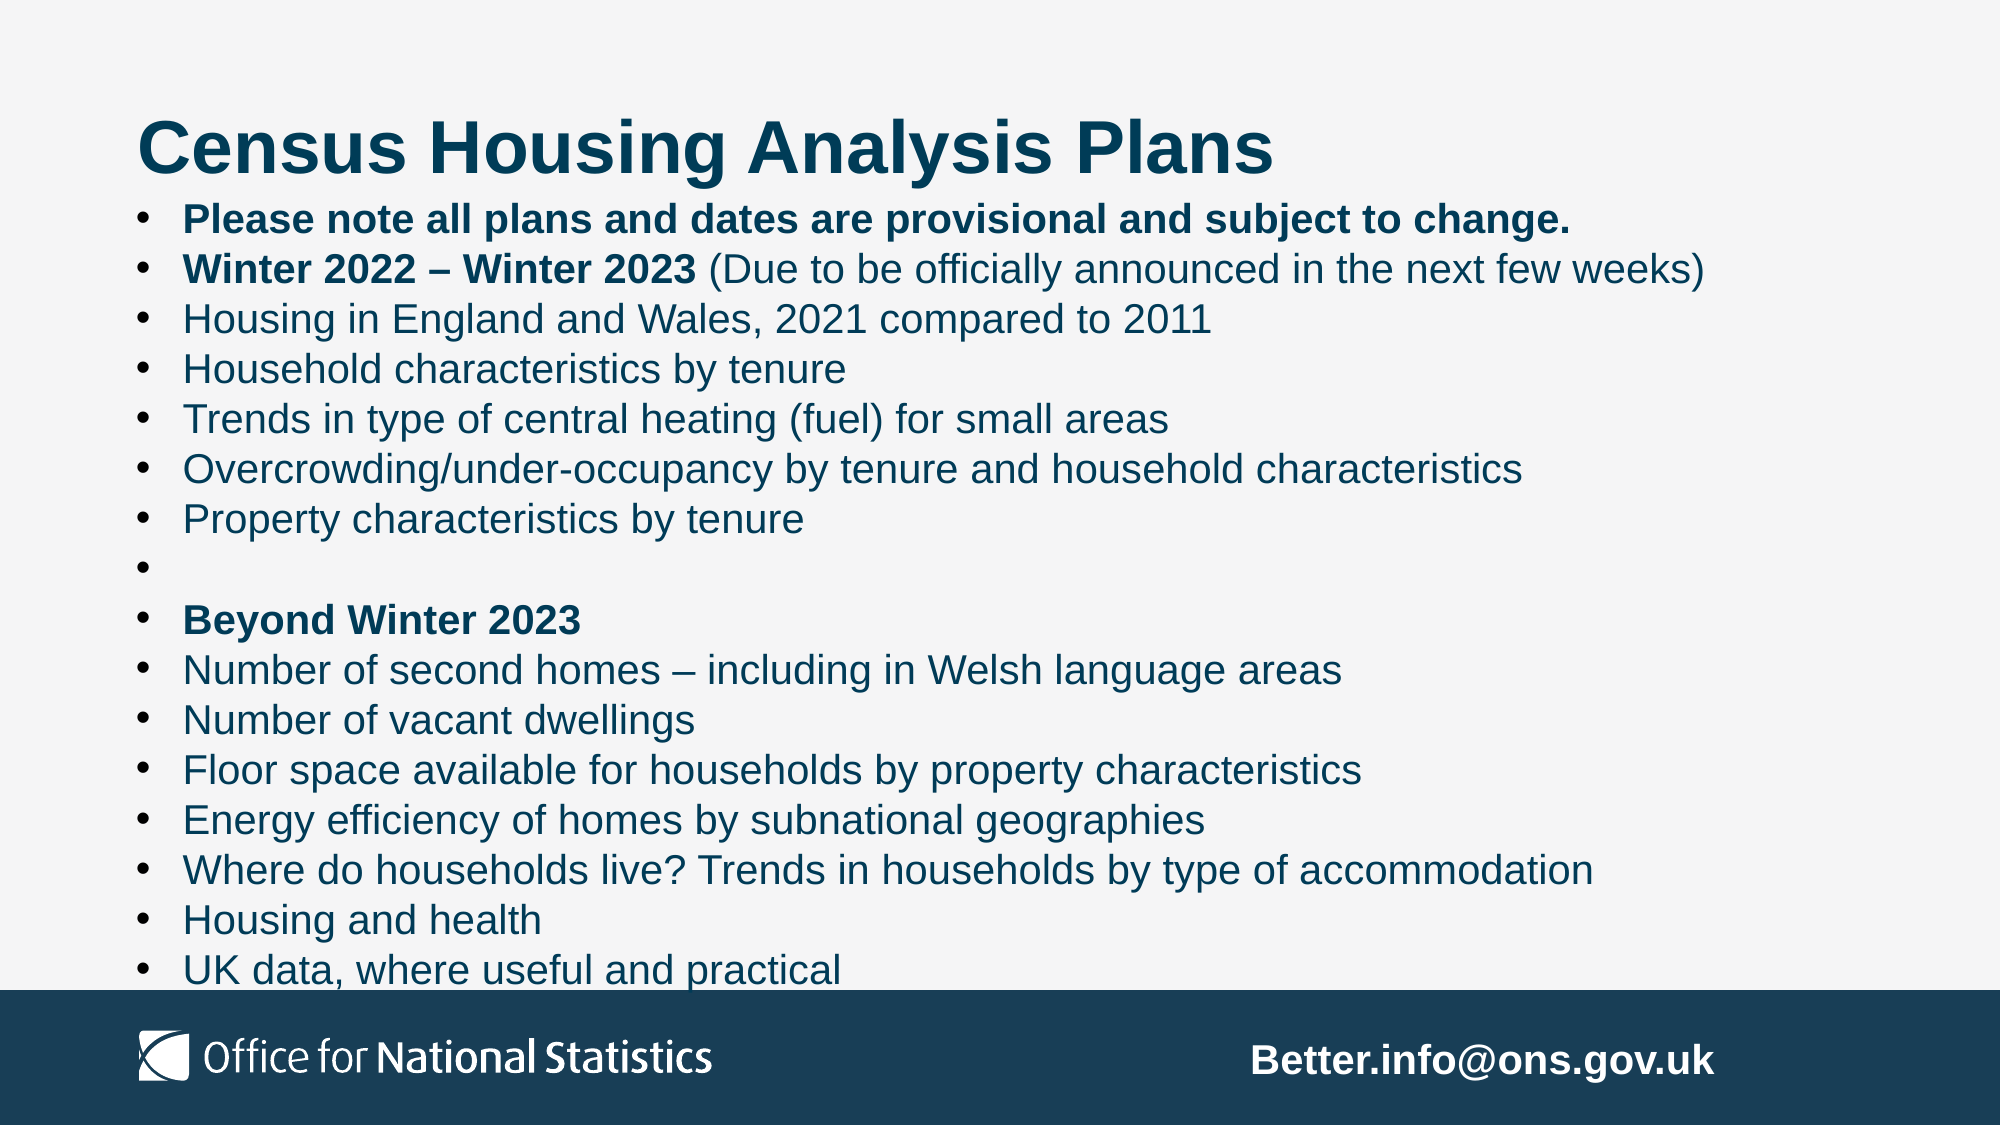

# Census Housing Analysis Plans
Please note all plans and dates are provisional and subject to change.
Winter 2022 – Winter 2023 (Due to be officially announced in the next few weeks)
Housing in England and Wales, 2021 compared to 2011
Household characteristics by tenure
Trends in type of central heating (fuel) for small areas
Overcrowding/under-occupancy by tenure and household characteristics
Property characteristics by tenure
Beyond Winter 2023
Number of second homes – including in Welsh language areas
Number of vacant dwellings
Floor space available for households by property characteristics
Energy efficiency of homes by subnational geographies
Where do households live? Trends in households by type of accommodation
Housing and health
UK data, where useful and practical
Better.info@ons.gov.uk